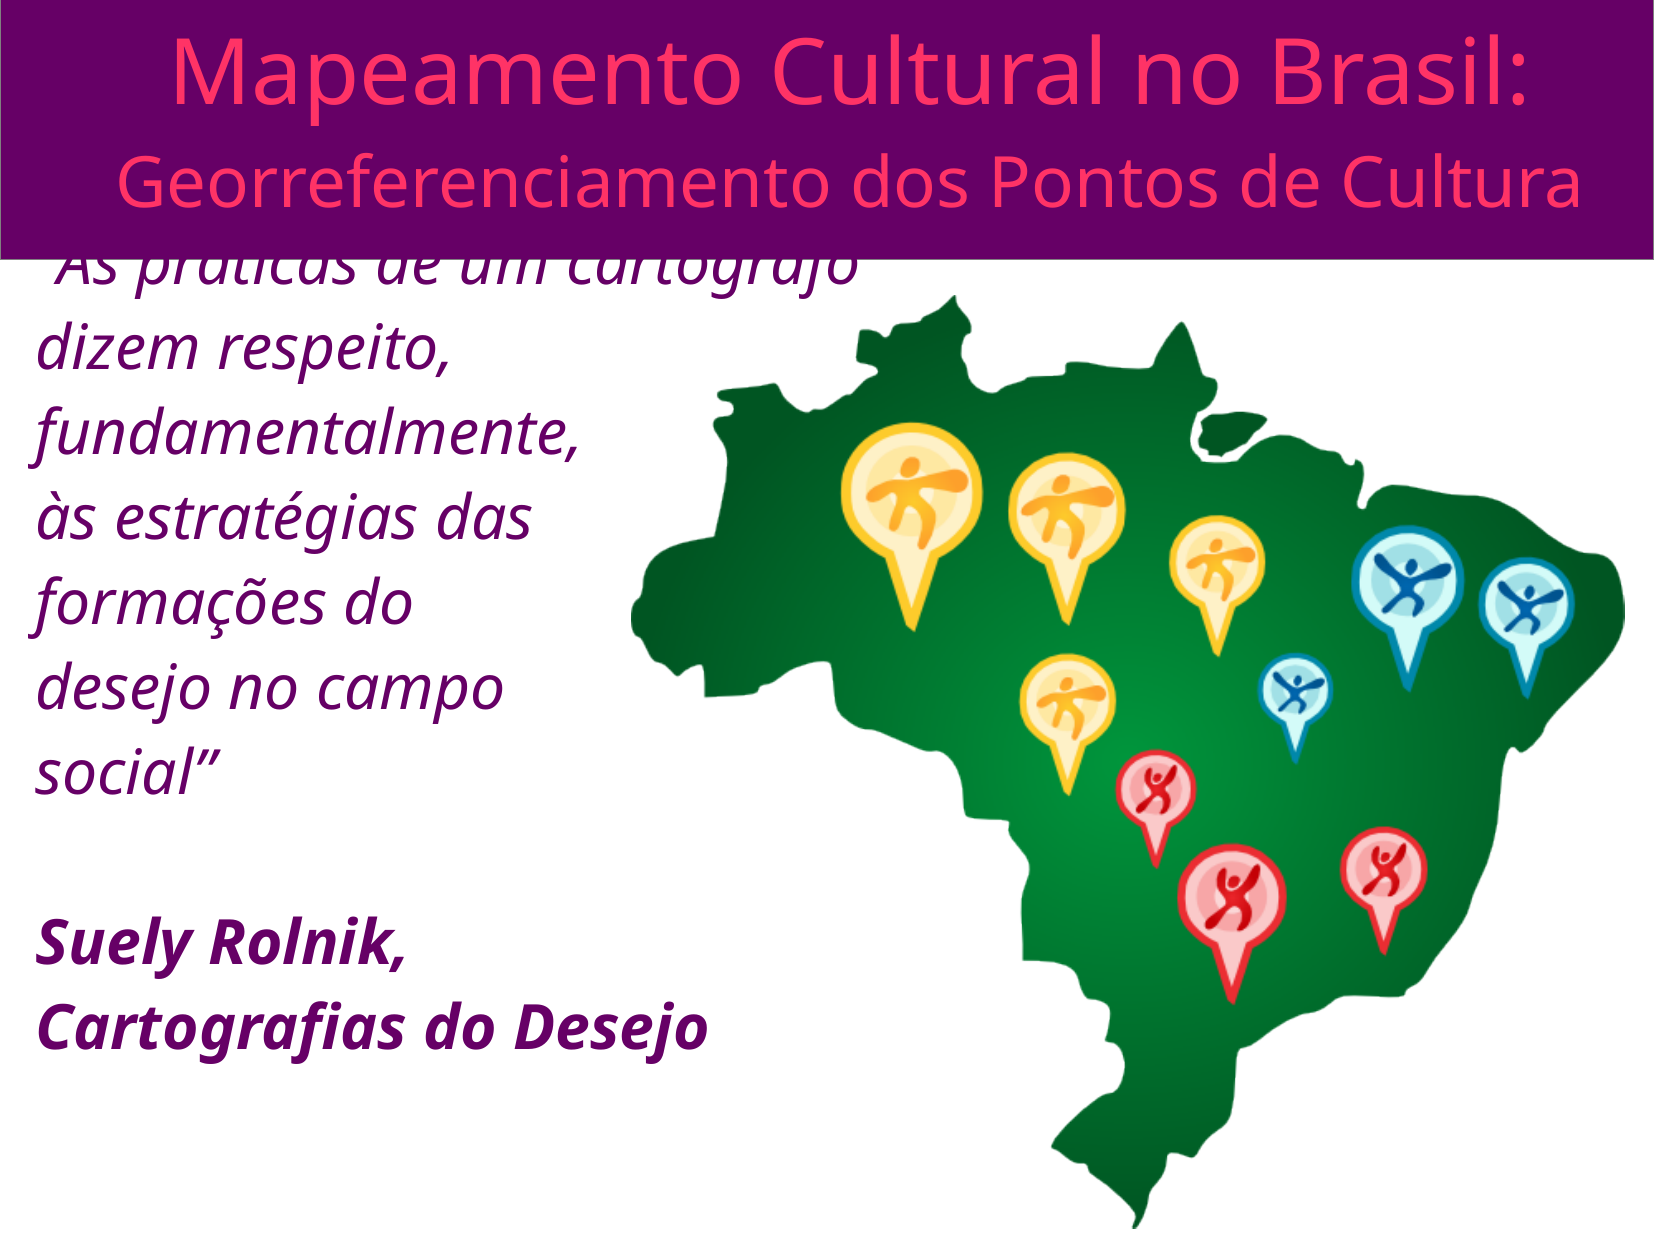

# Mapeamento Cultural no Brasil: Georreferenciamento dos Pontos de Cultura
“As práticas de um cartógrafo dizem respeito, fundamentalmente,
às estratégias das
formações do
desejo no campo
social”
Suely Rolnik,
Cartografias do Desejo